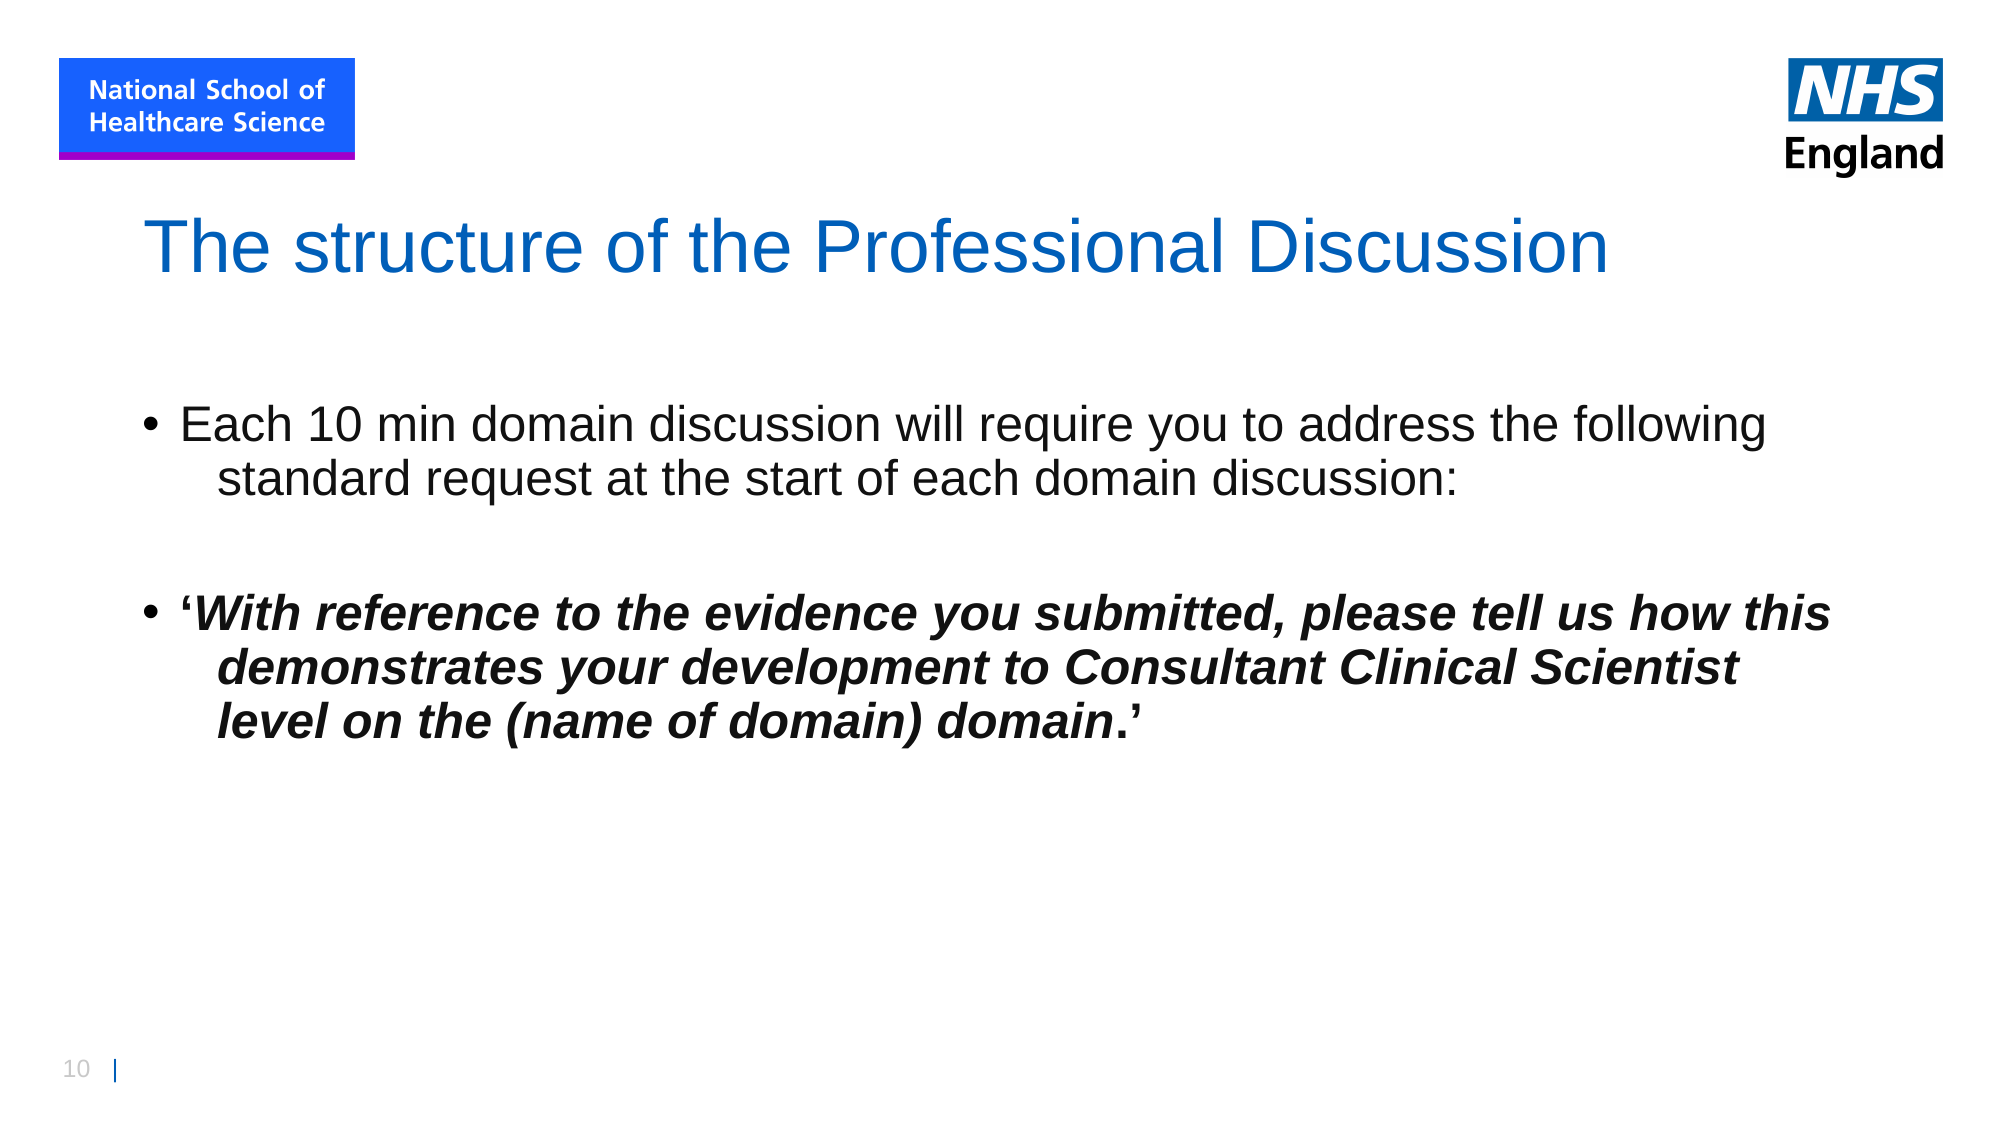

# The structure of the Professional Discussion
Each 10 min domain discussion will require you to address the following standard request at the start of each domain discussion:
‘With reference to the evidence you submitted, please tell us how this demonstrates your development to Consultant Clinical Scientist level on the (name of domain) domain.’